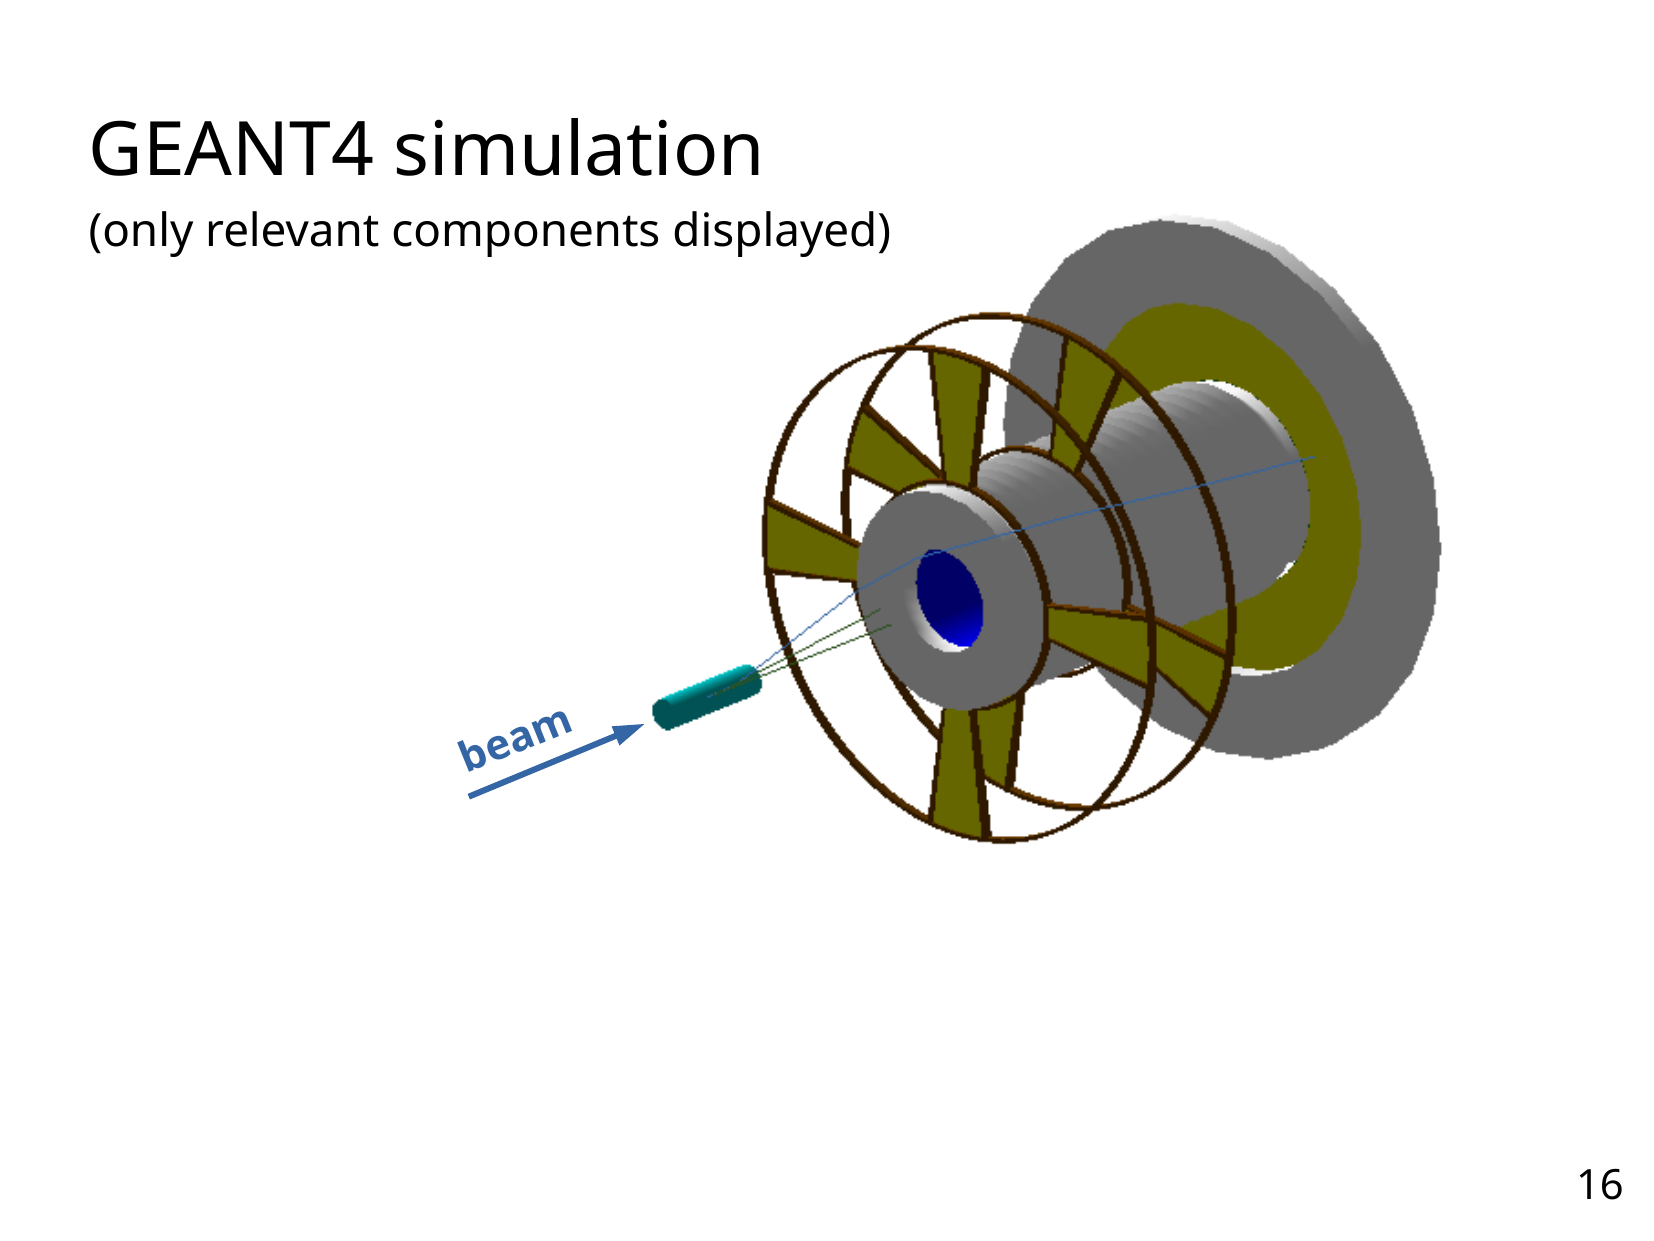

GEANT4 simulation
(only relevant components displayed)
beam
16